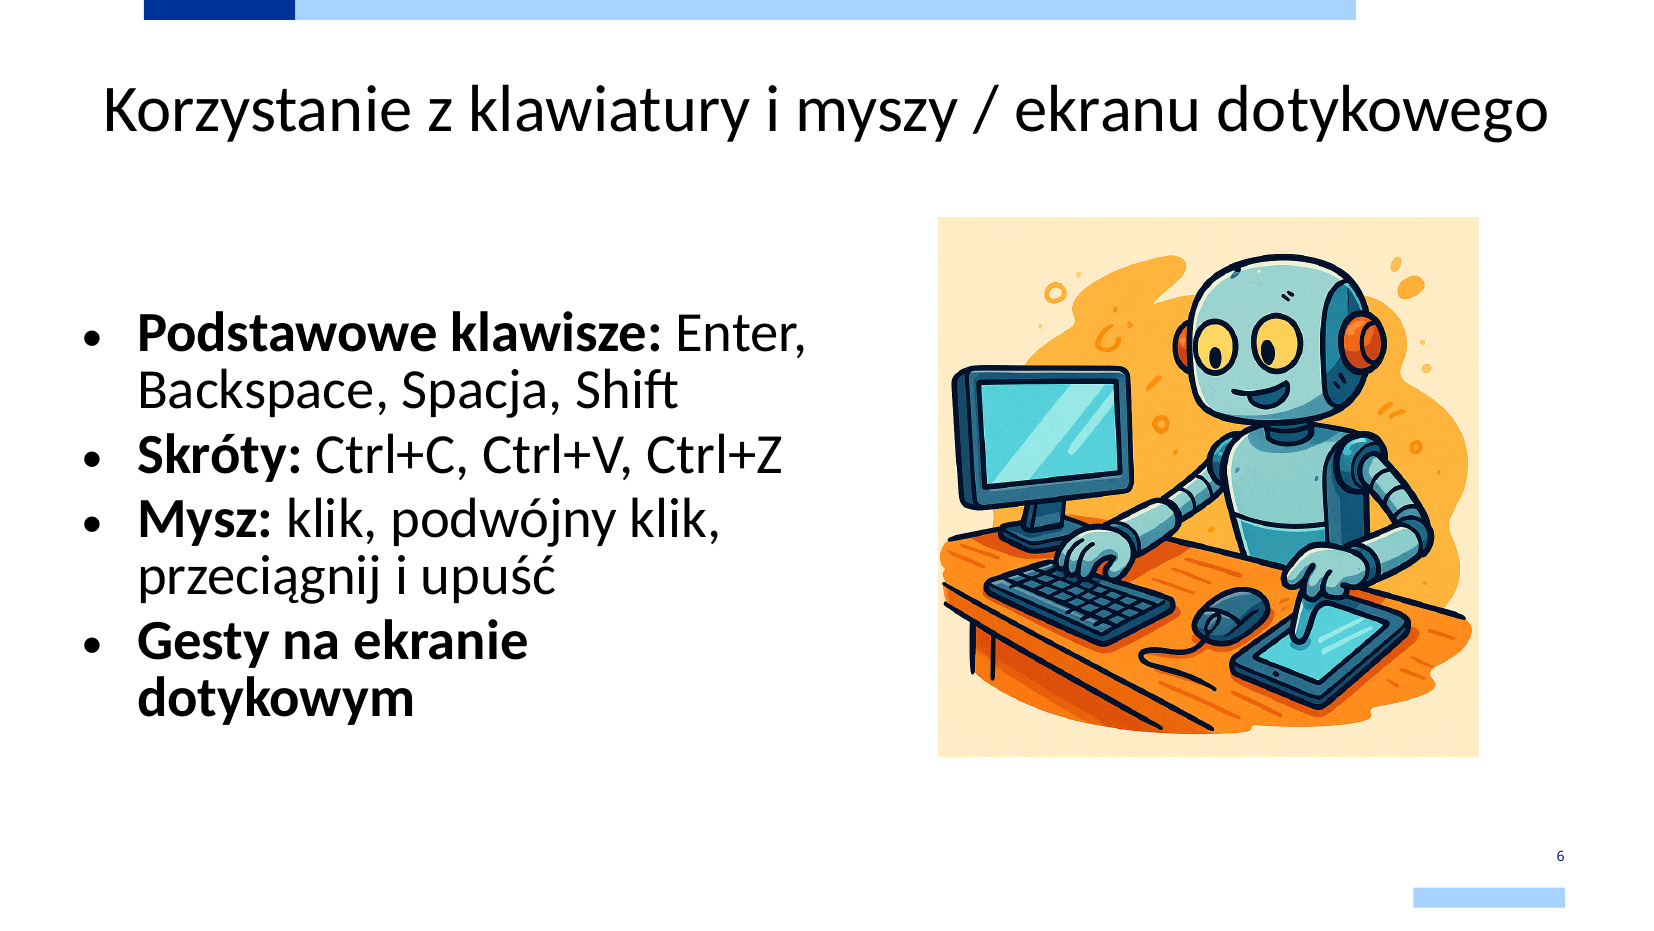

# Korzystanie z klawiatury i myszy / ekranu dotykowego
Podstawowe klawisze: Enter, Backspace, Spacja, Shift
Skróty: Ctrl+C, Ctrl+V, Ctrl+Z
Mysz: klik, podwójny klik, przeciągnij i upuść
Gesty na ekranie dotykowym